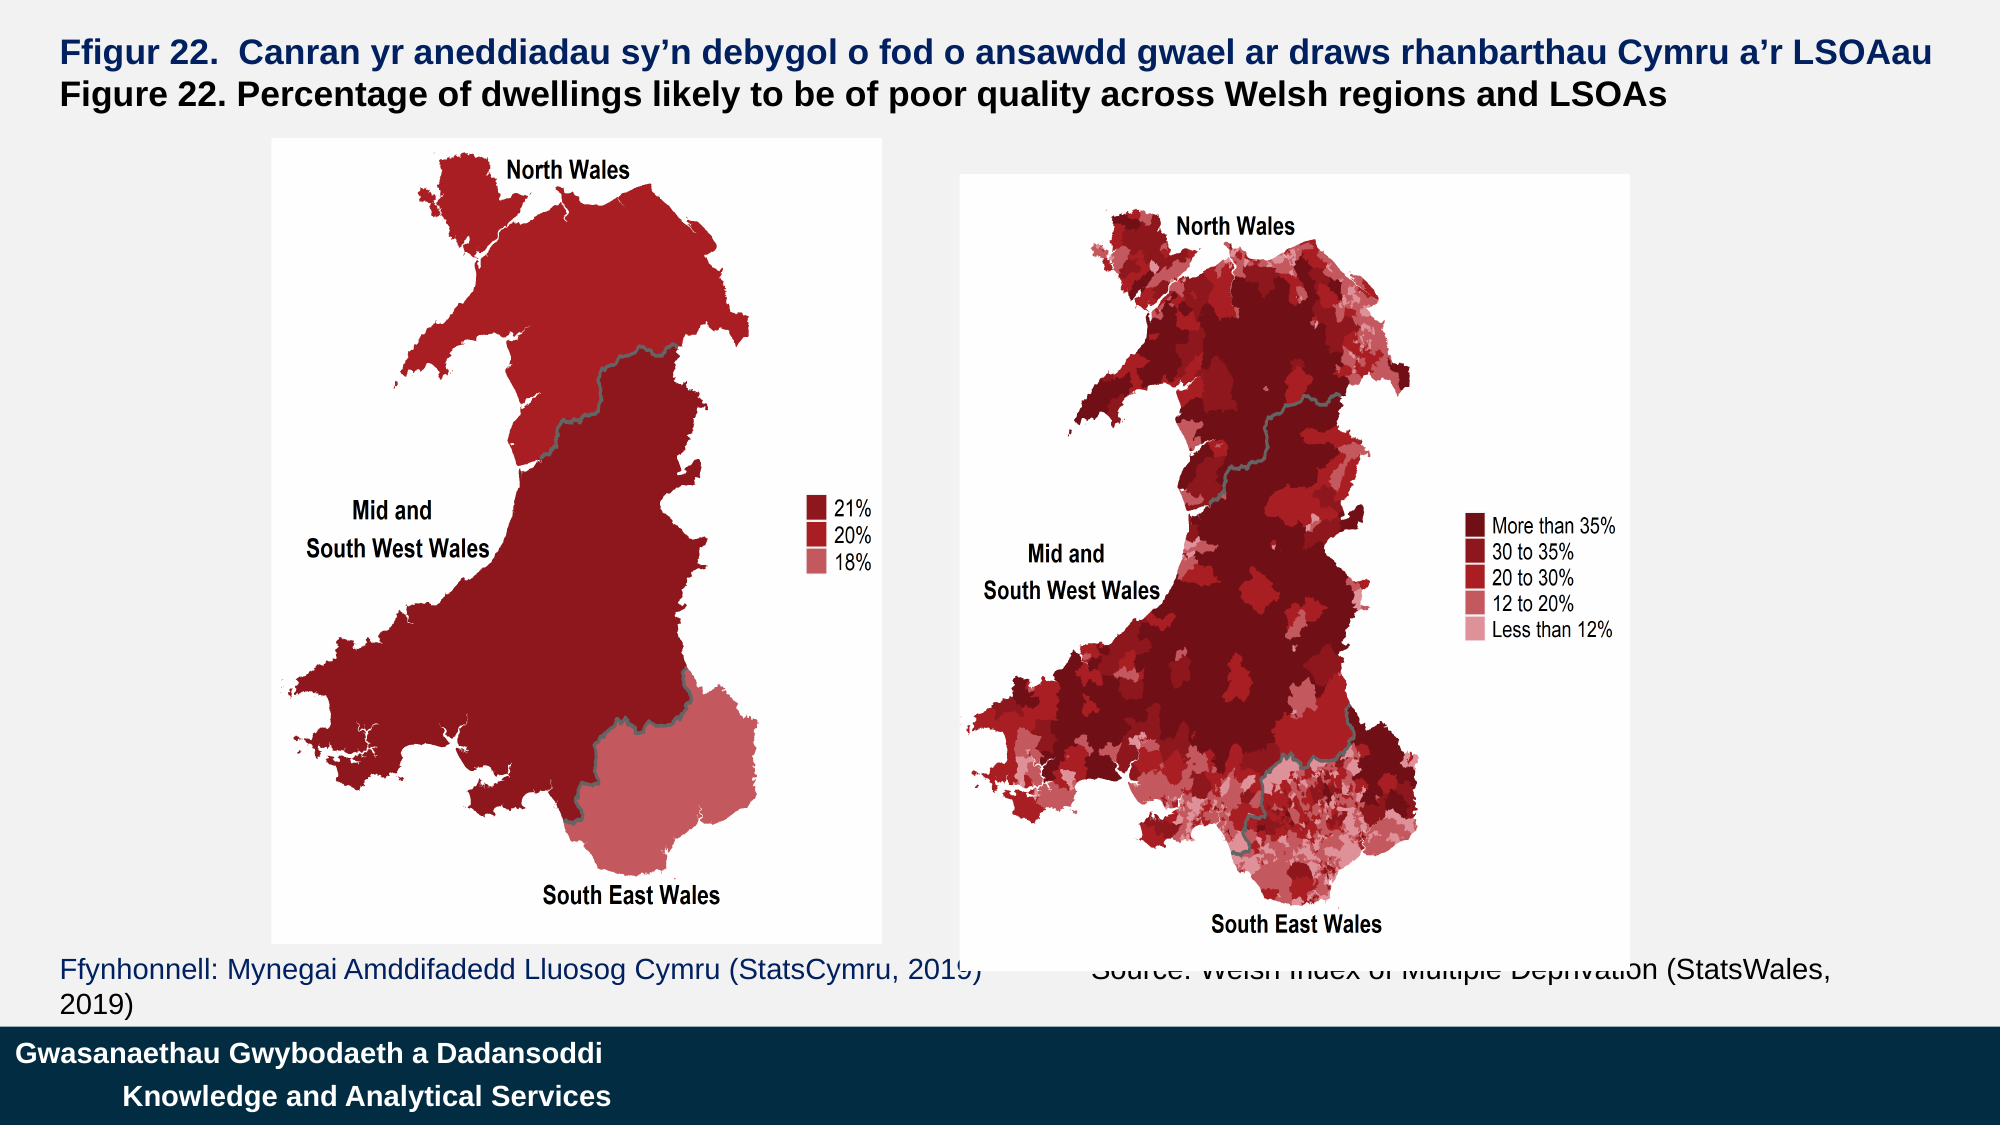

Ffigur 22. Canran yr aneddiadau sy’n debygol o fod o ansawdd gwael ar draws rhanbarthau Cymru a’r LSOAau
Figure 22. Percentage of dwellings likely to be of poor quality across Welsh regions and LSOAs
Ffynhonnell: Mynegai Amddifadedd Lluosog Cymru (StatsCymru, 2019) Source: Welsh Index of Multiple Deprivation (StatsWales, 2019)
Gwasanaethau Gwybodaeth a Dadansoddi
Knowledge and Analytical Services